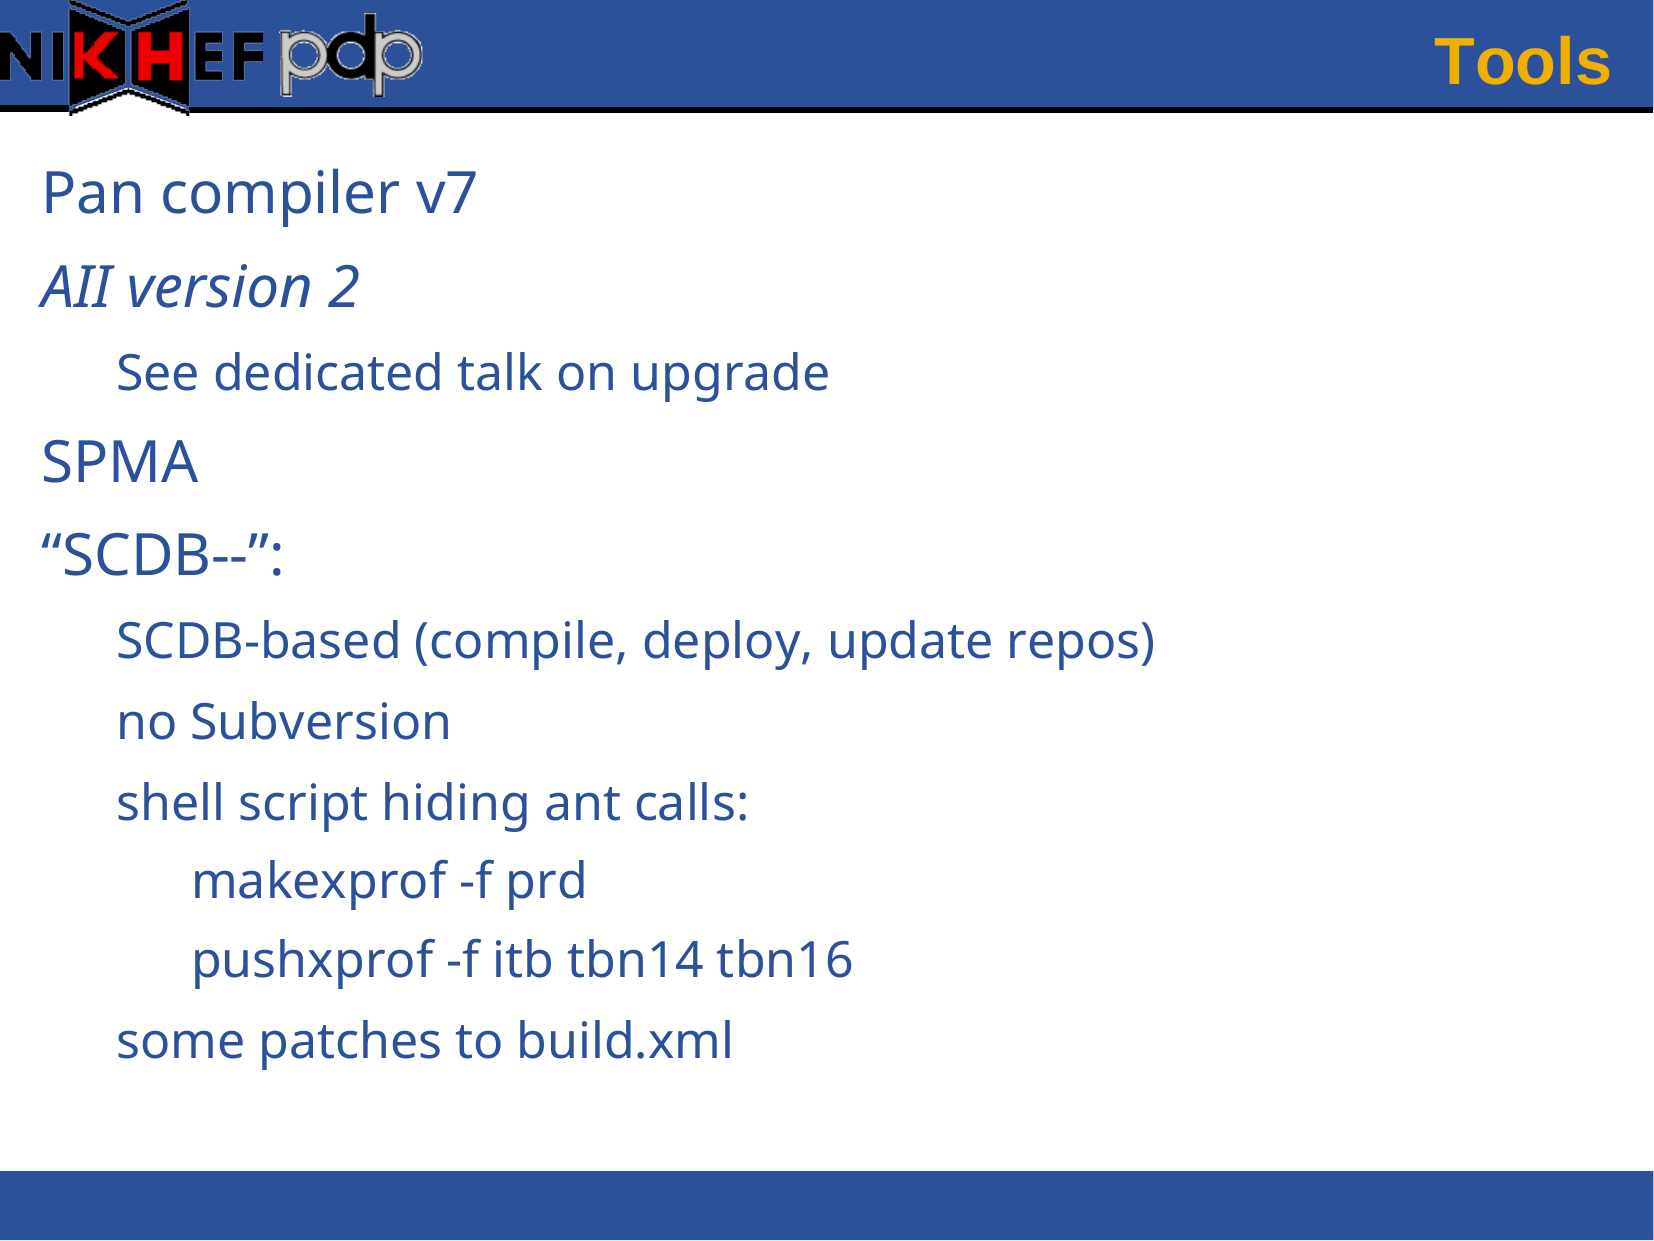

# Tools
Pan compiler v7
AII version 2
See dedicated talk on upgrade
SPMA
“SCDB--”:
SCDB-based (compile, deploy, update repos)
no Subversion
shell script hiding ant calls:
makexprof -f prd
pushxprof -f itb tbn14 tbn16
some patches to build.xml